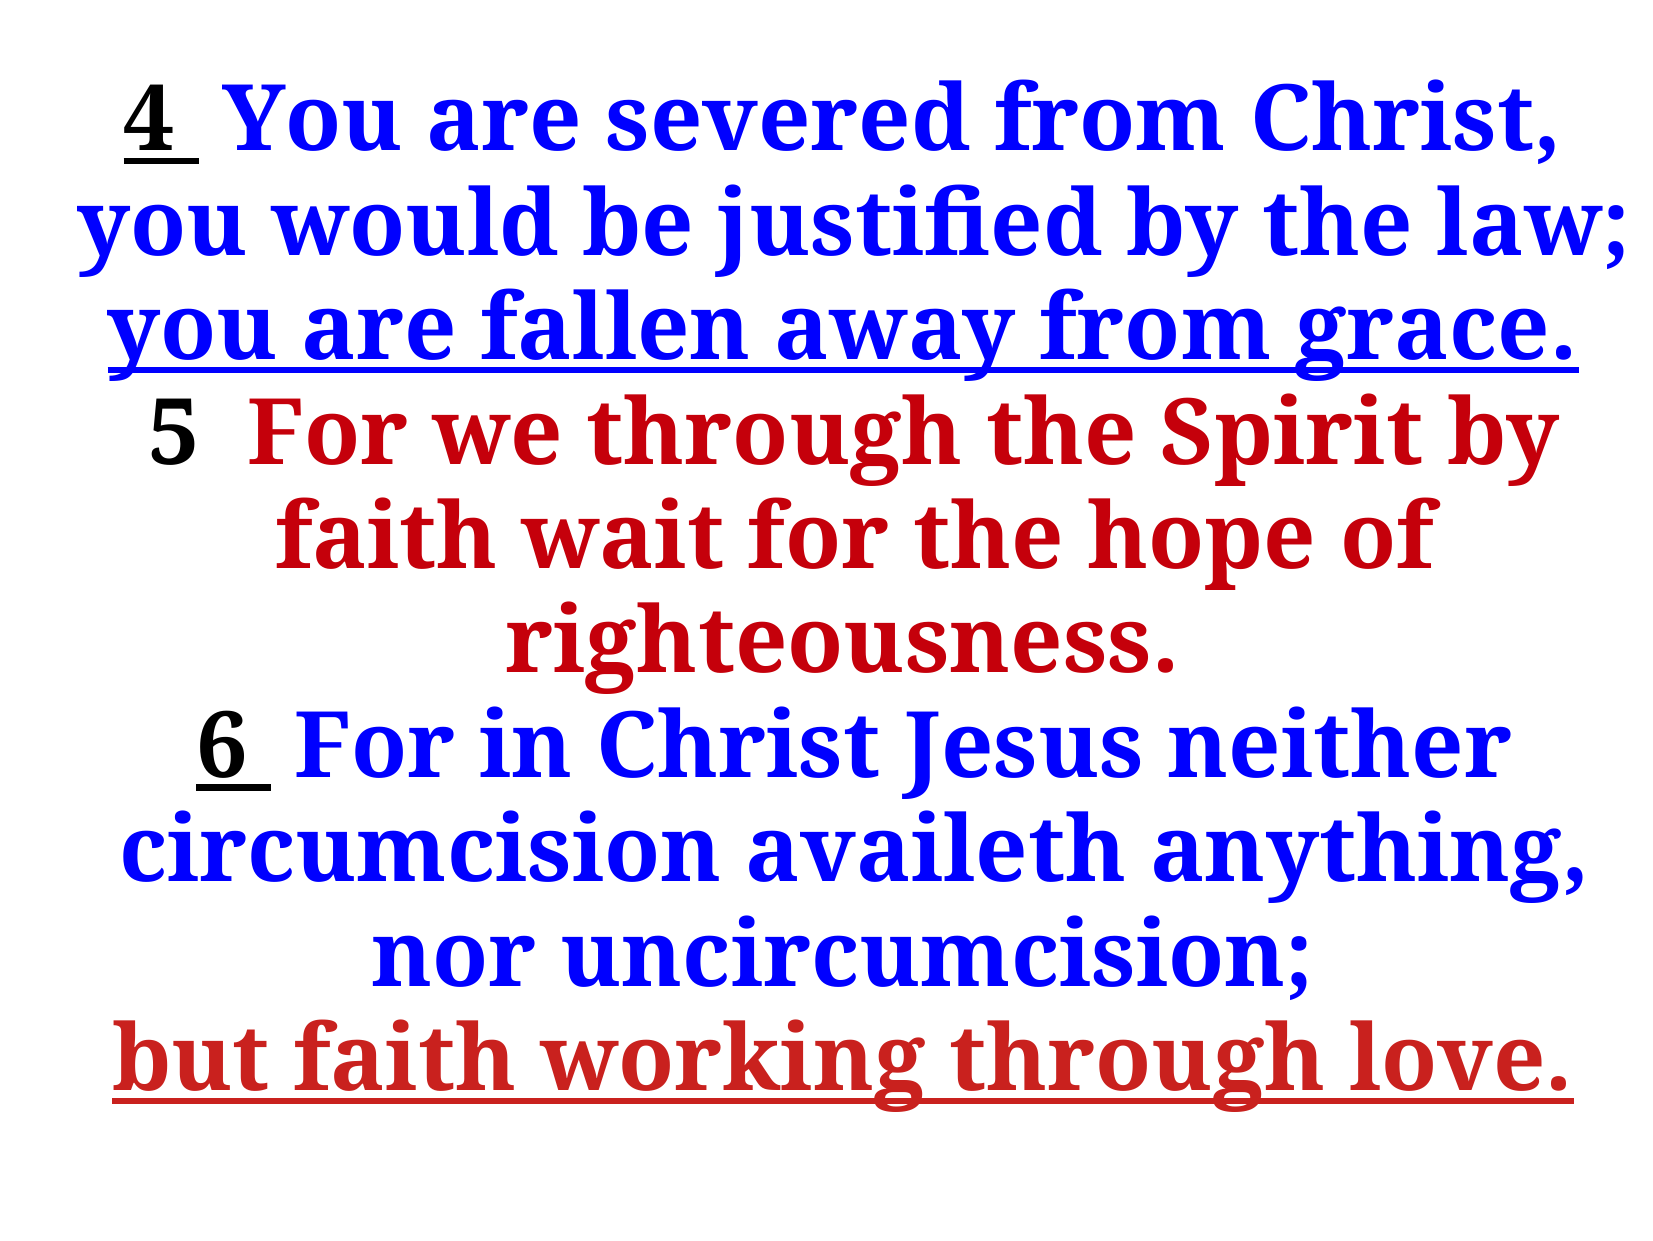

4 You are severed from Christ,
you would be justified by the law; you are fallen away from grace.
5 For we through the Spirit by faith wait for the hope of righteousness.
6 For in Christ Jesus neither circumcision availeth anything, nor uncircumcision;
but faith working through love.
50